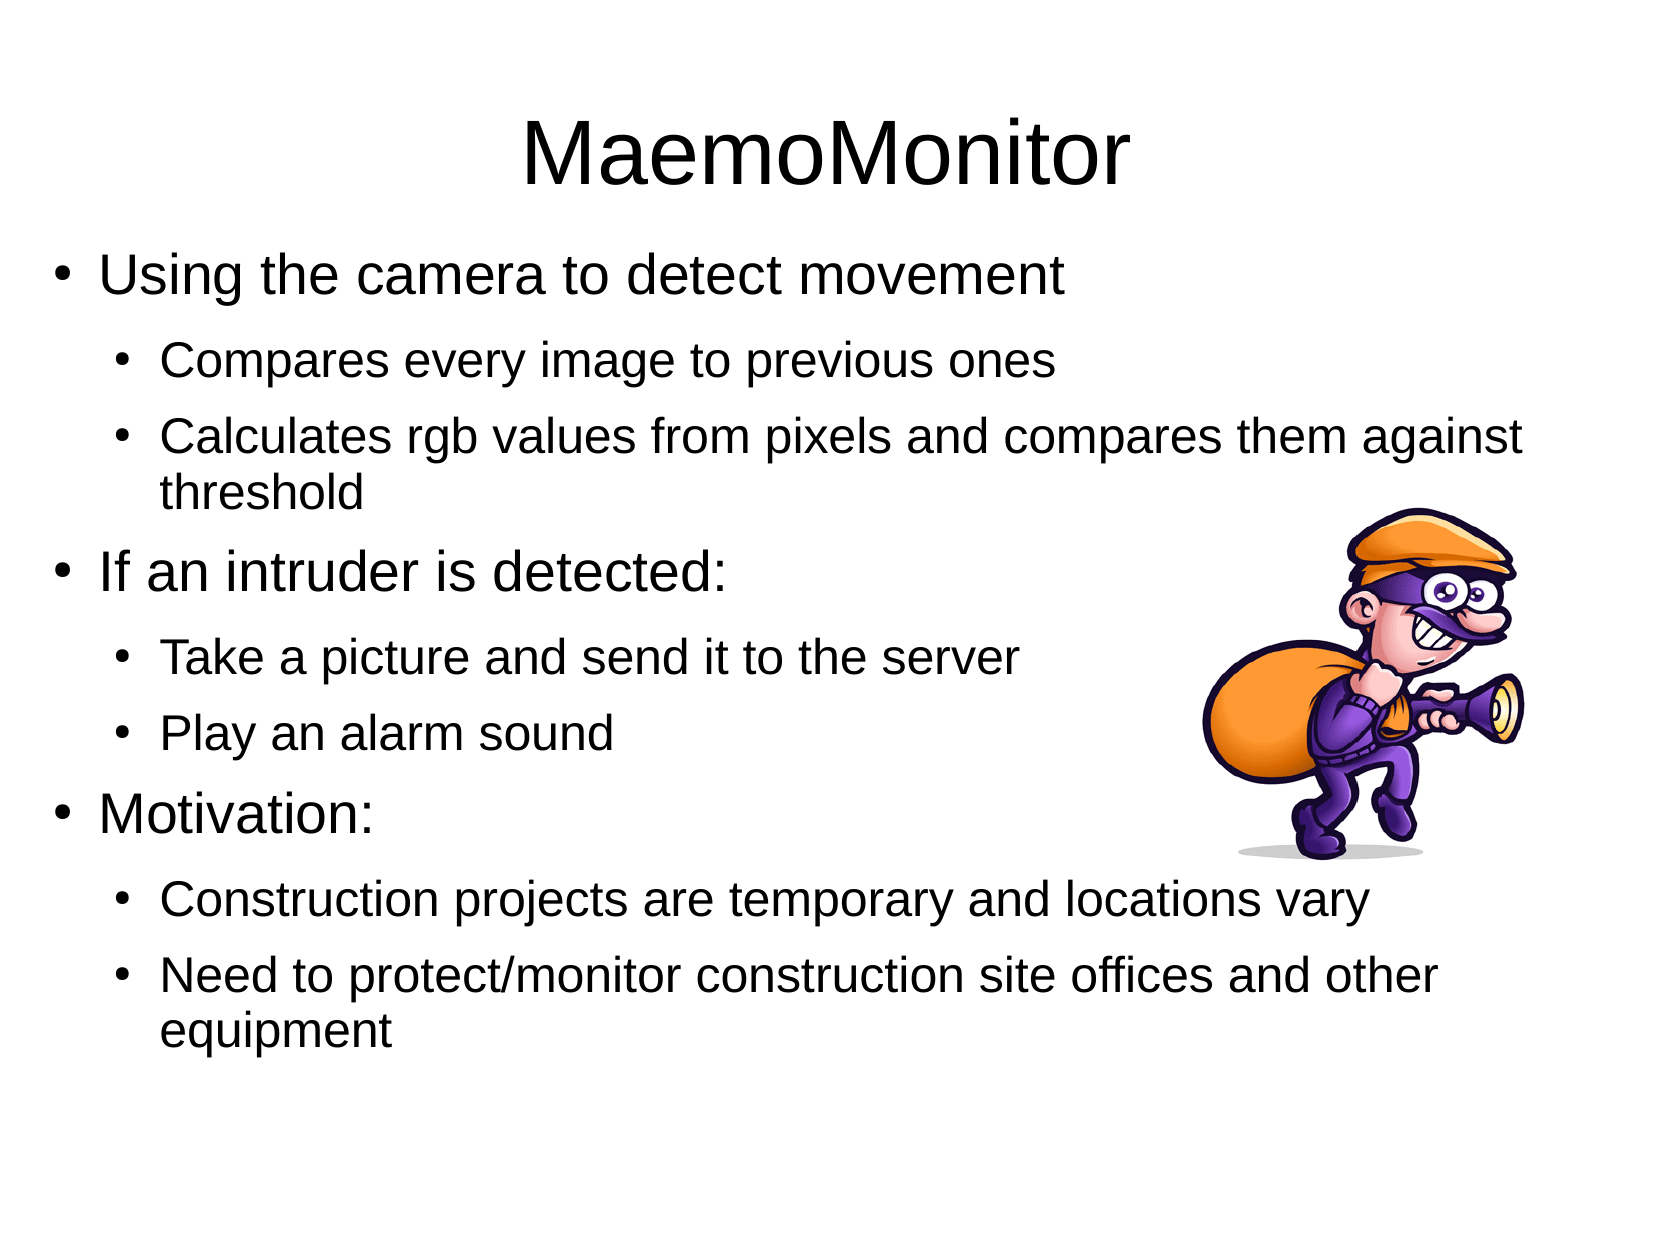

# MaemoMonitor
Using the camera to detect movement
Compares every image to previous ones
Calculates rgb values from pixels and compares them against threshold
If an intruder is detected:
Take a picture and send it to the server
Play an alarm sound
Motivation:
Construction projects are temporary and locations vary
Need to protect/monitor construction site offices and other equipment